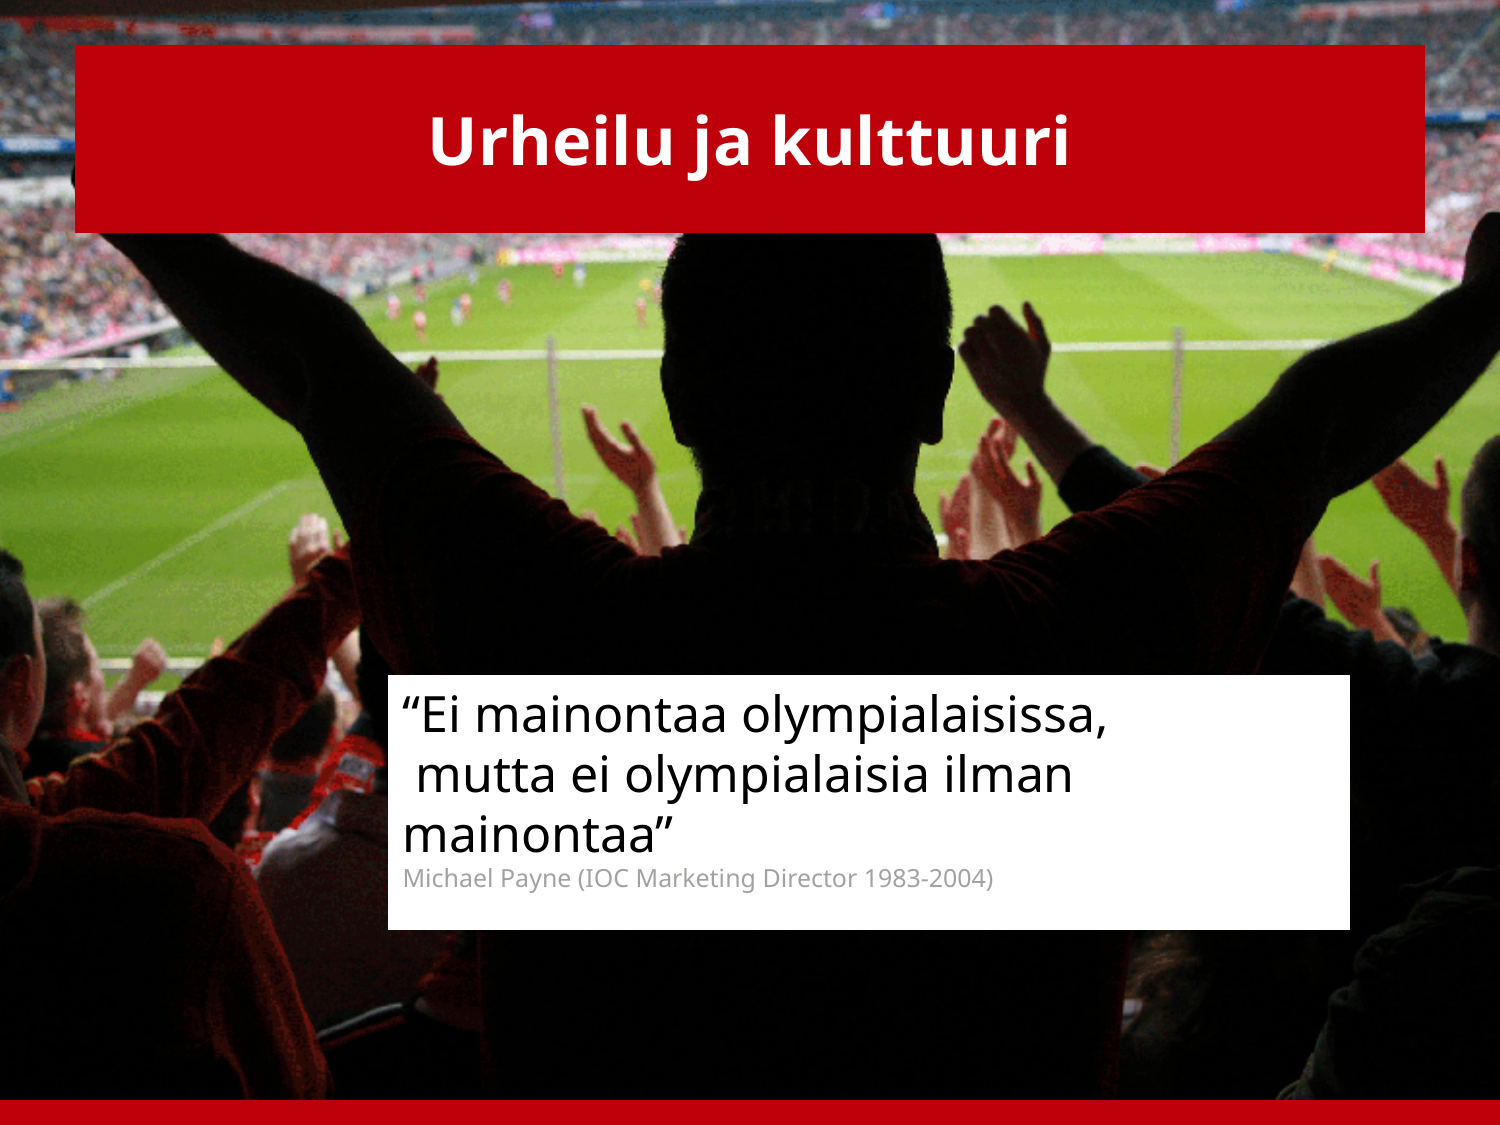

Urheilu ja kulttuuri
“Ei mainontaa olympialaisissa,
 mutta ei olympialaisia ilman mainontaa”
Michael Payne (IOC Marketing Director 1983-2004)